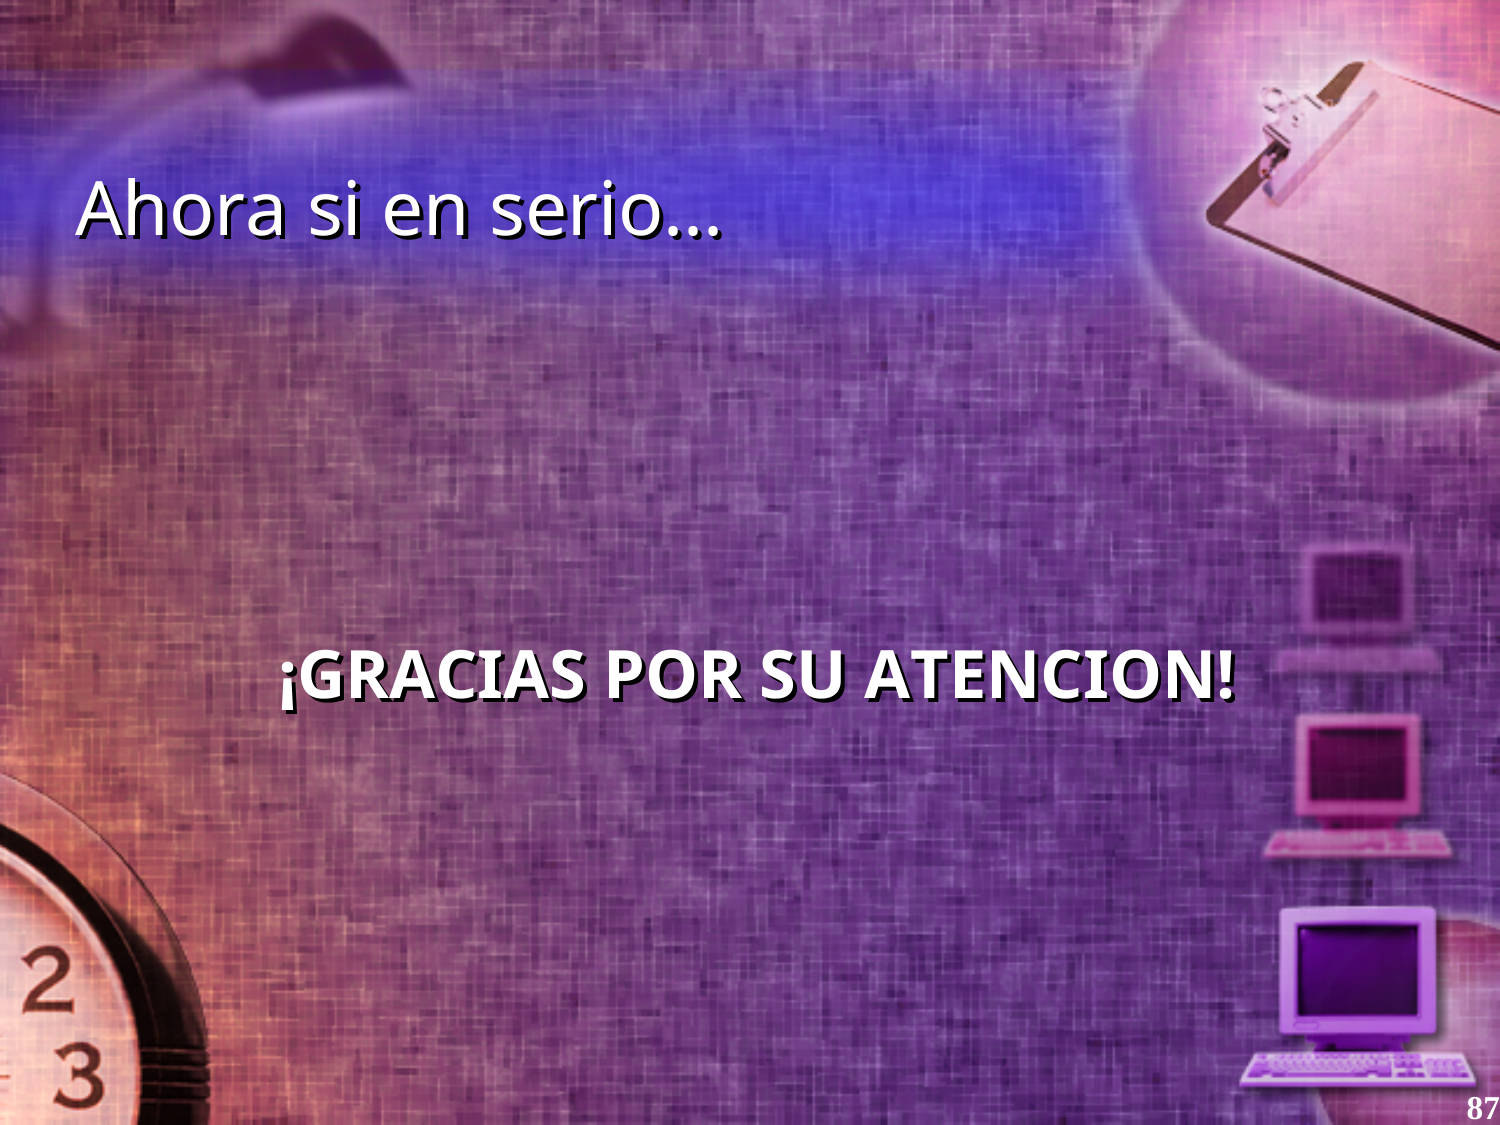

# Ahora si en serio...
¡GRACIAS POR SU ATENCION!
87